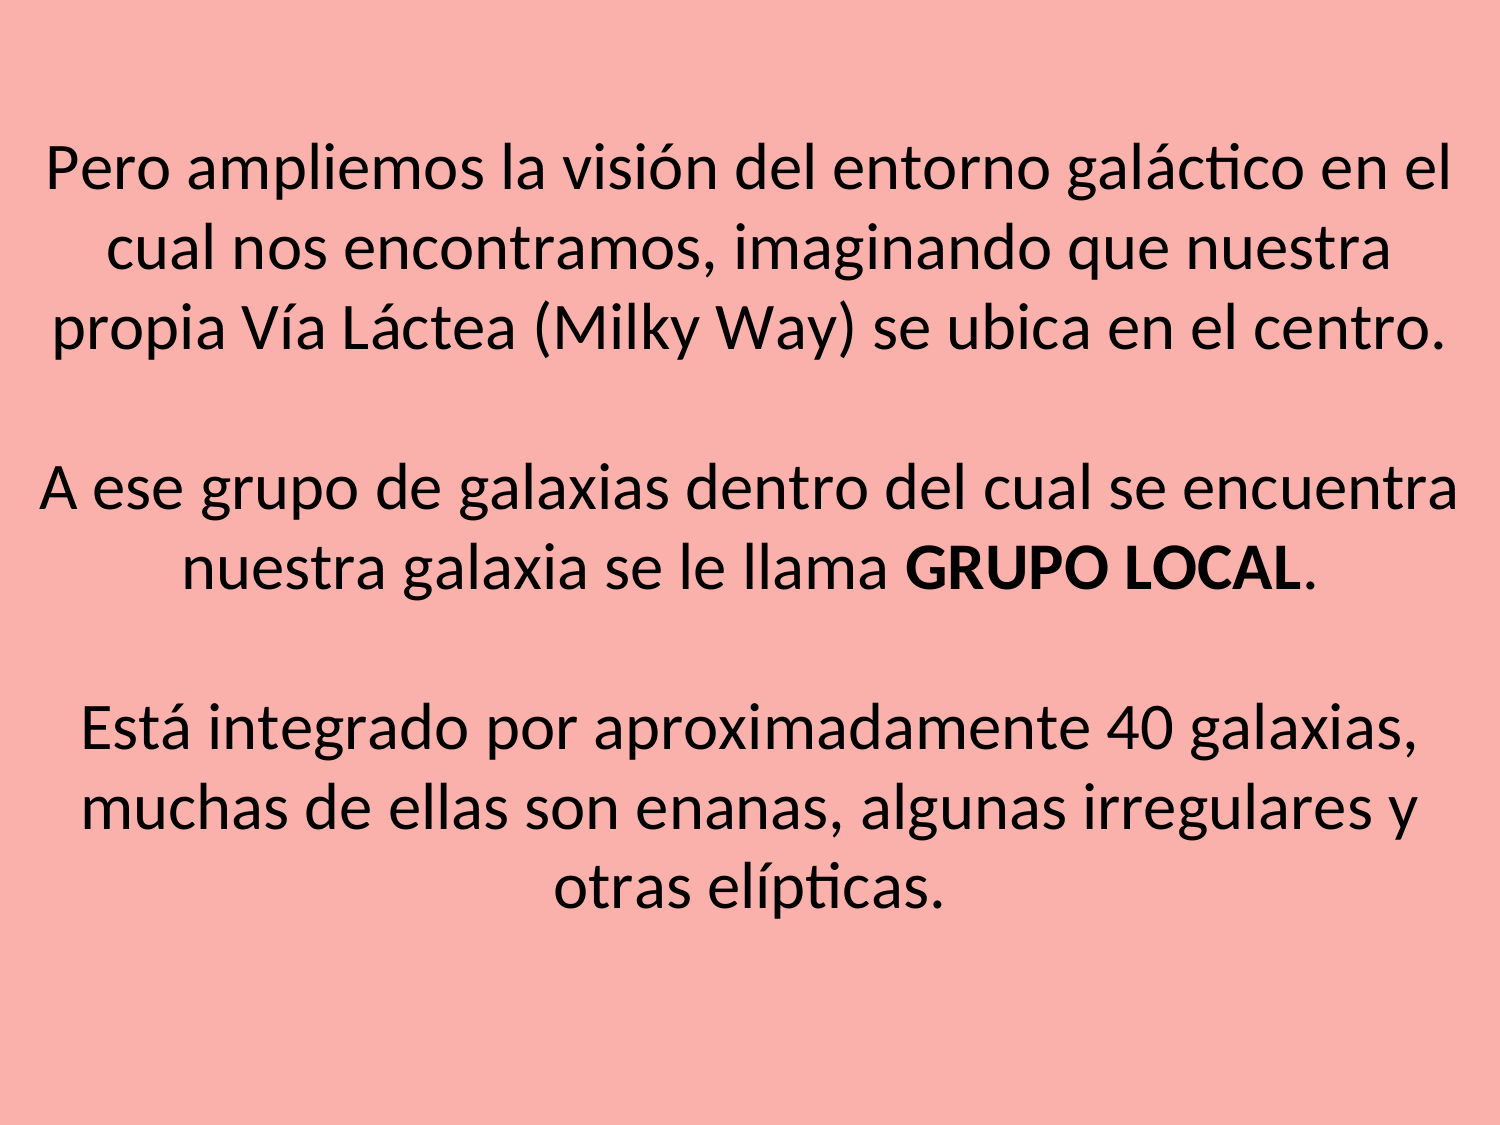

# Pero ampliemos la visión del entorno galáctico en el cual nos encontramos, imaginando que nuestra propia Vía Láctea (Milky Way) se ubica en el centro. A ese grupo de galaxias dentro del cual se encuentra nuestra galaxia se le llama GRUPO LOCAL. Está integrado por aproximadamente 40 galaxias, muchas de ellas son enanas, algunas irregulares y otras elípticas.